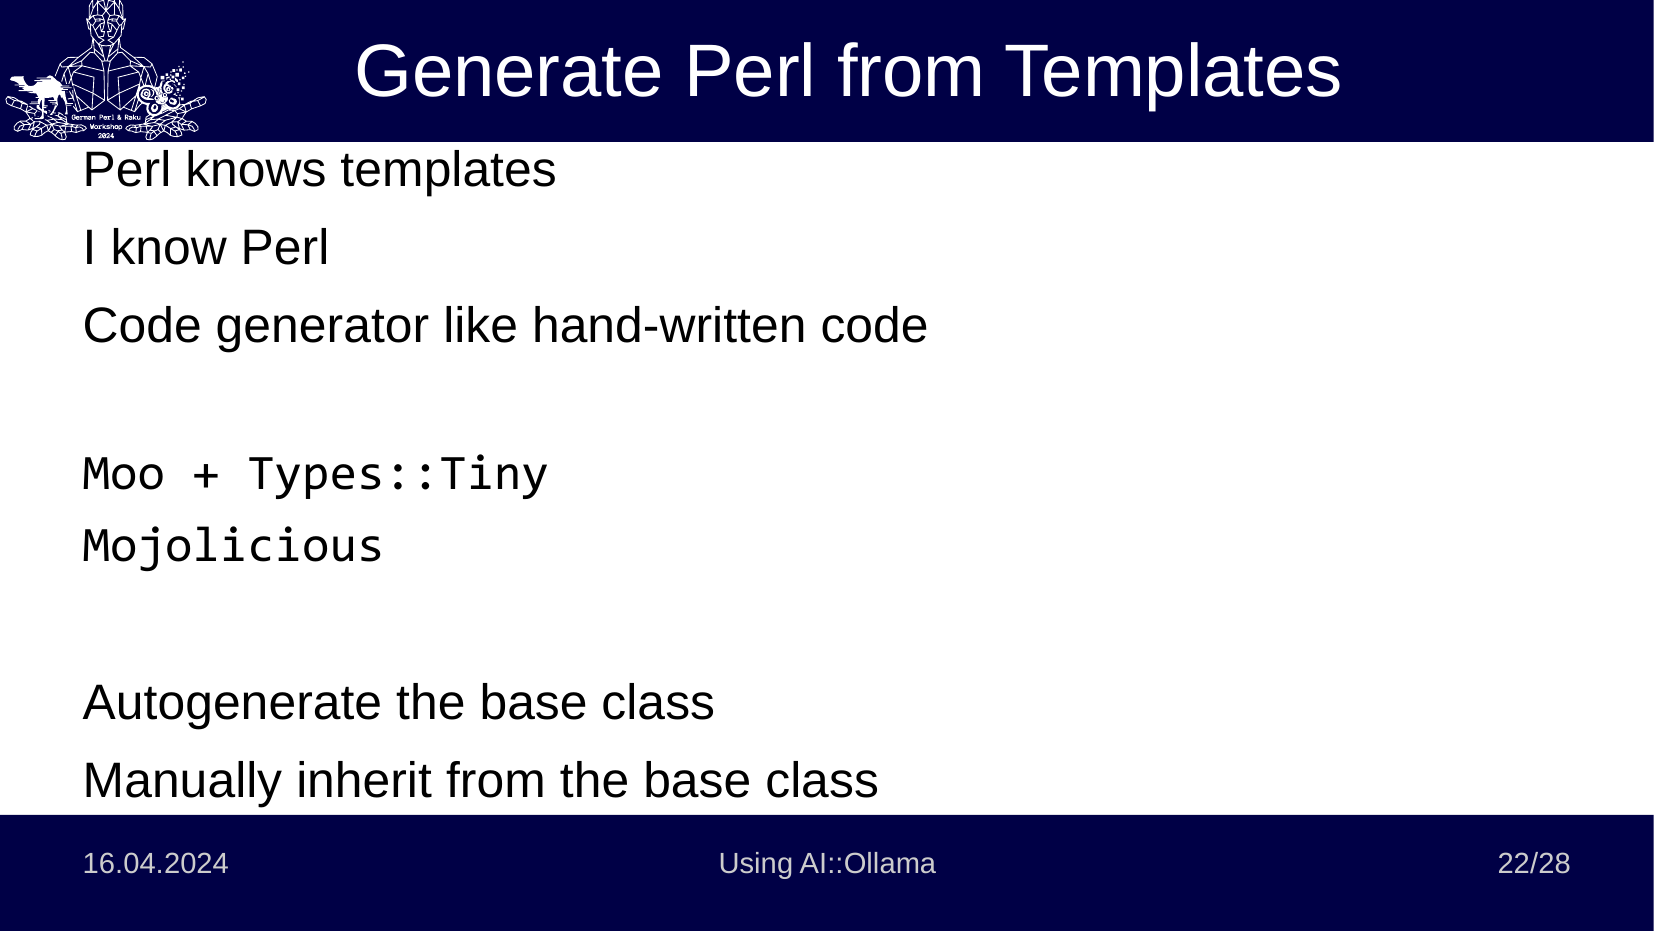

# Generate Perl from Templates
Perl knows templates
I know Perl
Code generator like hand-written code
Moo + Types::Tiny
Mojolicious
Autogenerate the base class
Manually inherit from the base class
08. März 2019
22